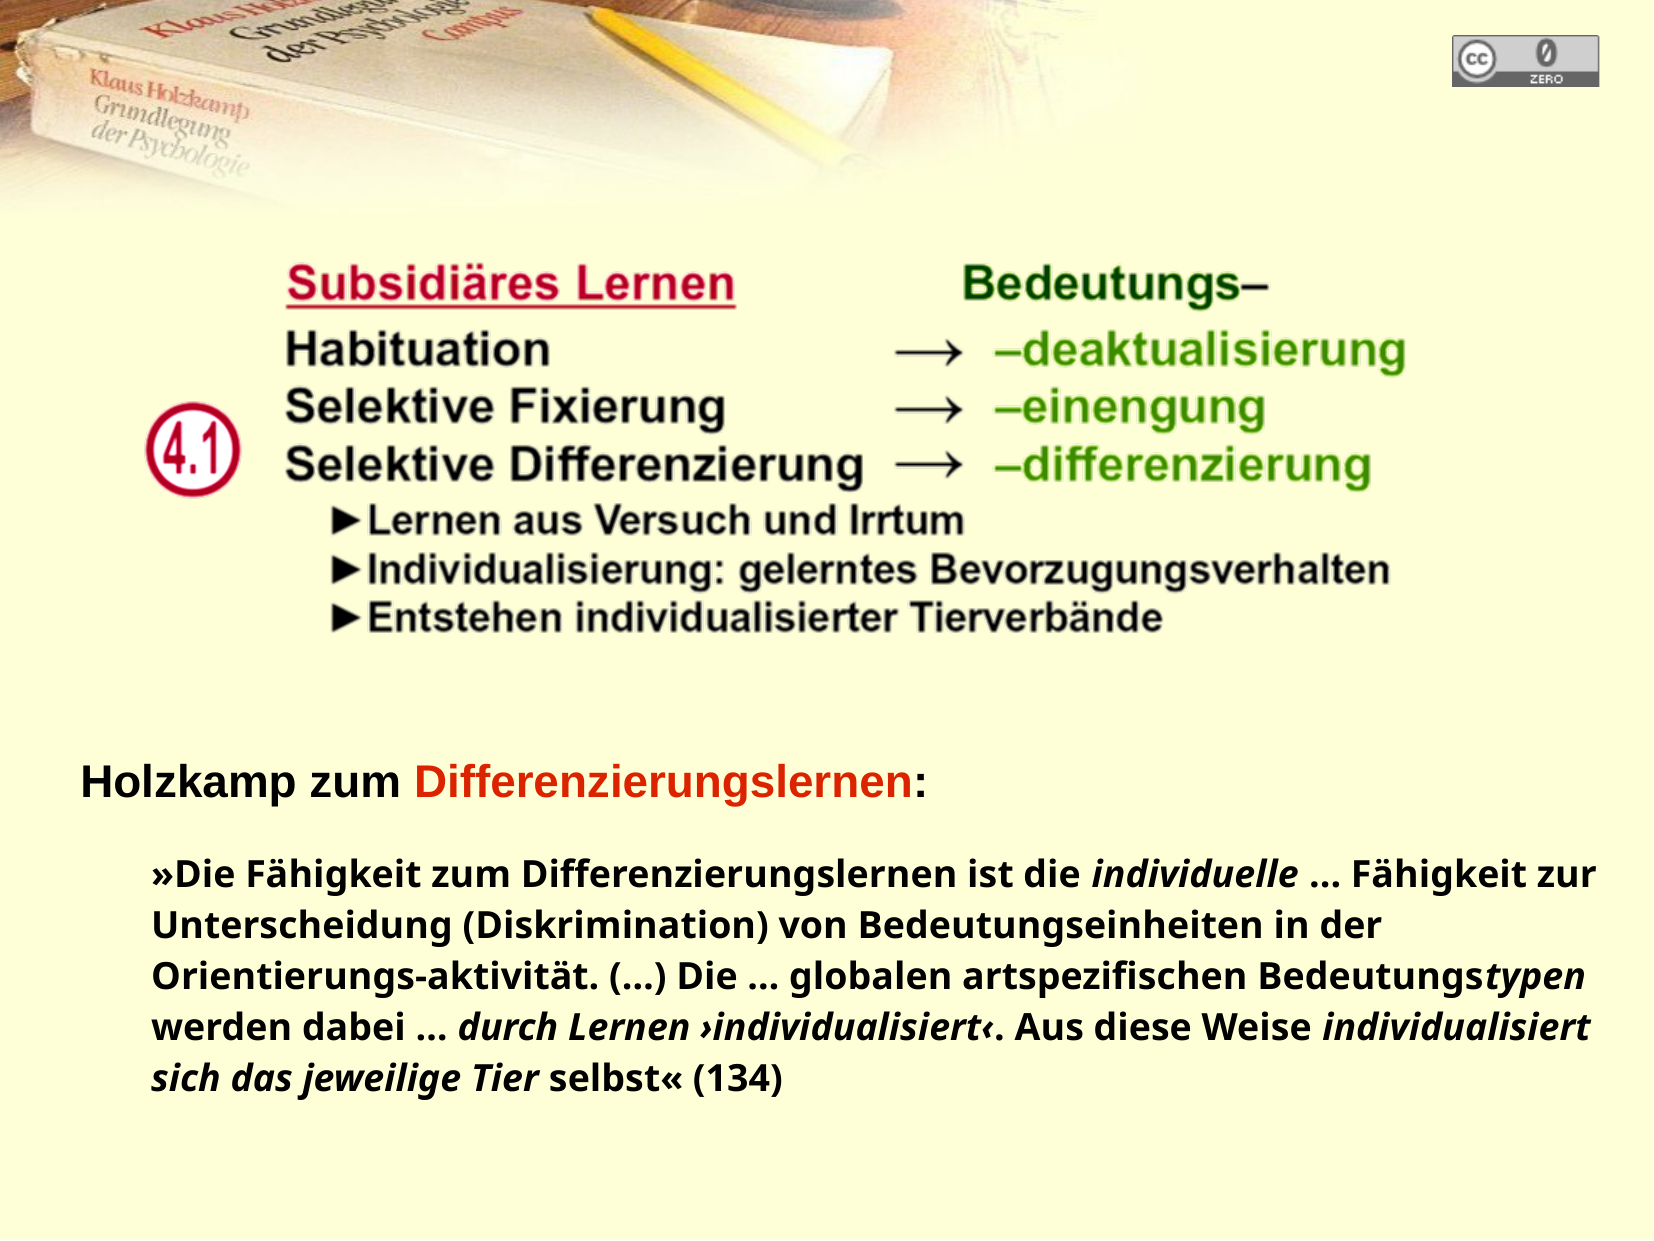

# Holzkamp zum Differenzierungslernen:
»Die Fähigkeit zum Differenzierungslernen ist die individuelle ... Fähigkeit zur Unterscheidung (Diskrimination) von Bedeutungseinheiten in der Orientierungs-aktivität. (…) Die … globalen artspezifischen Bedeutungstypen werden dabei … durch Lernen ›individualisiert‹. Aus diese Weise individualisiert sich das jeweilige Tier selbst« (134)